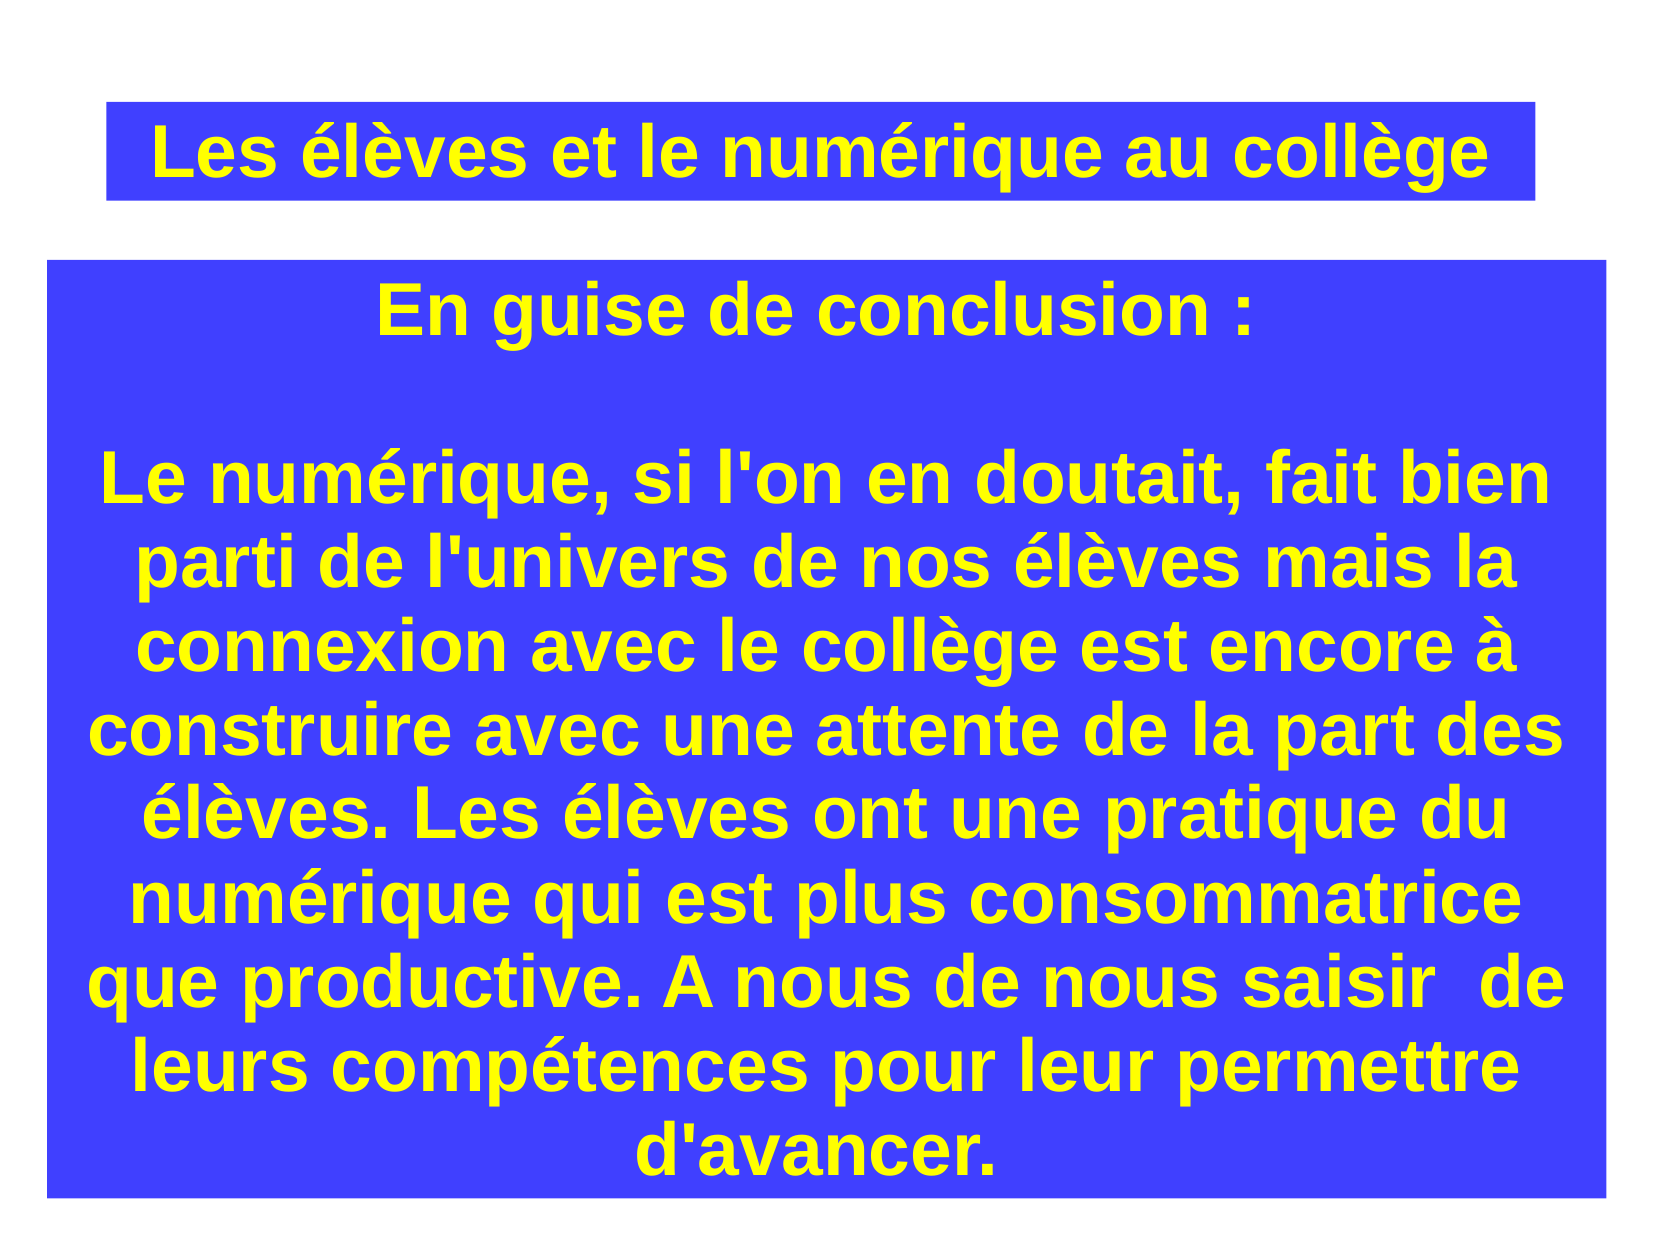

Les élèves et le numérique au collège
En guise de conclusion :
Le numérique, si l'on en doutait, fait bien parti de l'univers de nos élèves mais la connexion avec le collège est encore à construire avec une attente de la part des élèves. Les élèves ont une pratique du numérique qui est plus consommatrice que productive. A nous de nous saisir de leurs compétences pour leur permettre d'avancer.